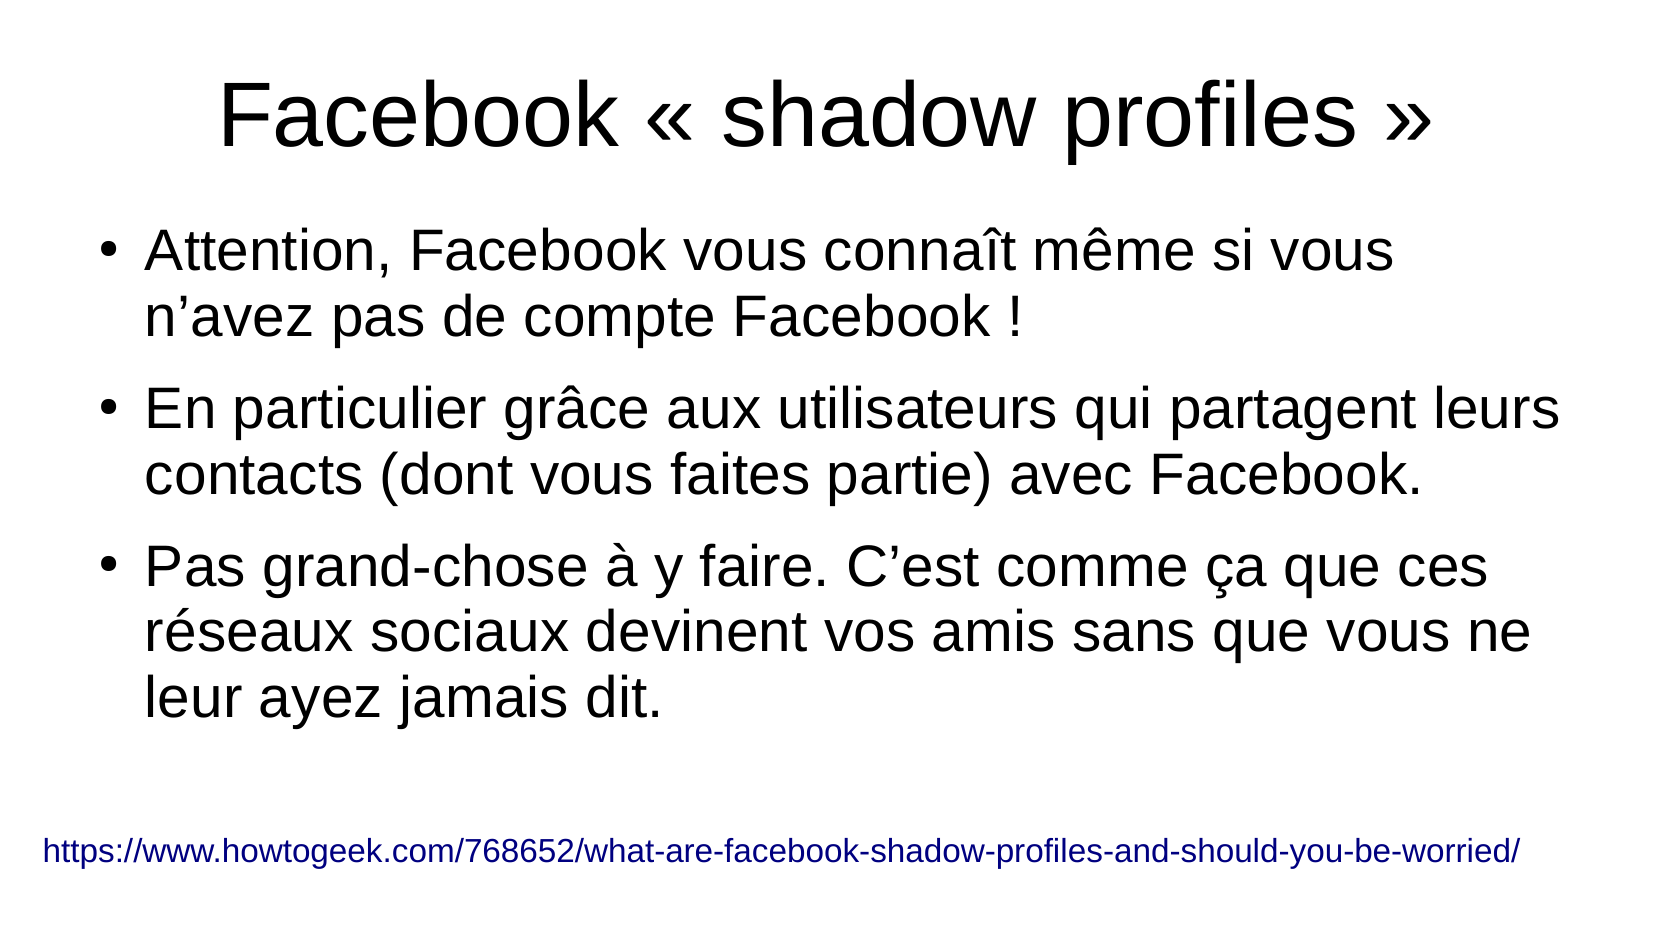

# Facebook « shadow profiles »
Attention, Facebook vous connaît même si vous n’avez pas de compte Facebook !
En particulier grâce aux utilisateurs qui partagent leurs contacts (dont vous faites partie) avec Facebook.
Pas grand-chose à y faire. C’est comme ça que ces réseaux sociaux devinent vos amis sans que vous ne leur ayez jamais dit.
https://www.howtogeek.com/768652/what-are-facebook-shadow-profiles-and-should-you-be-worried/